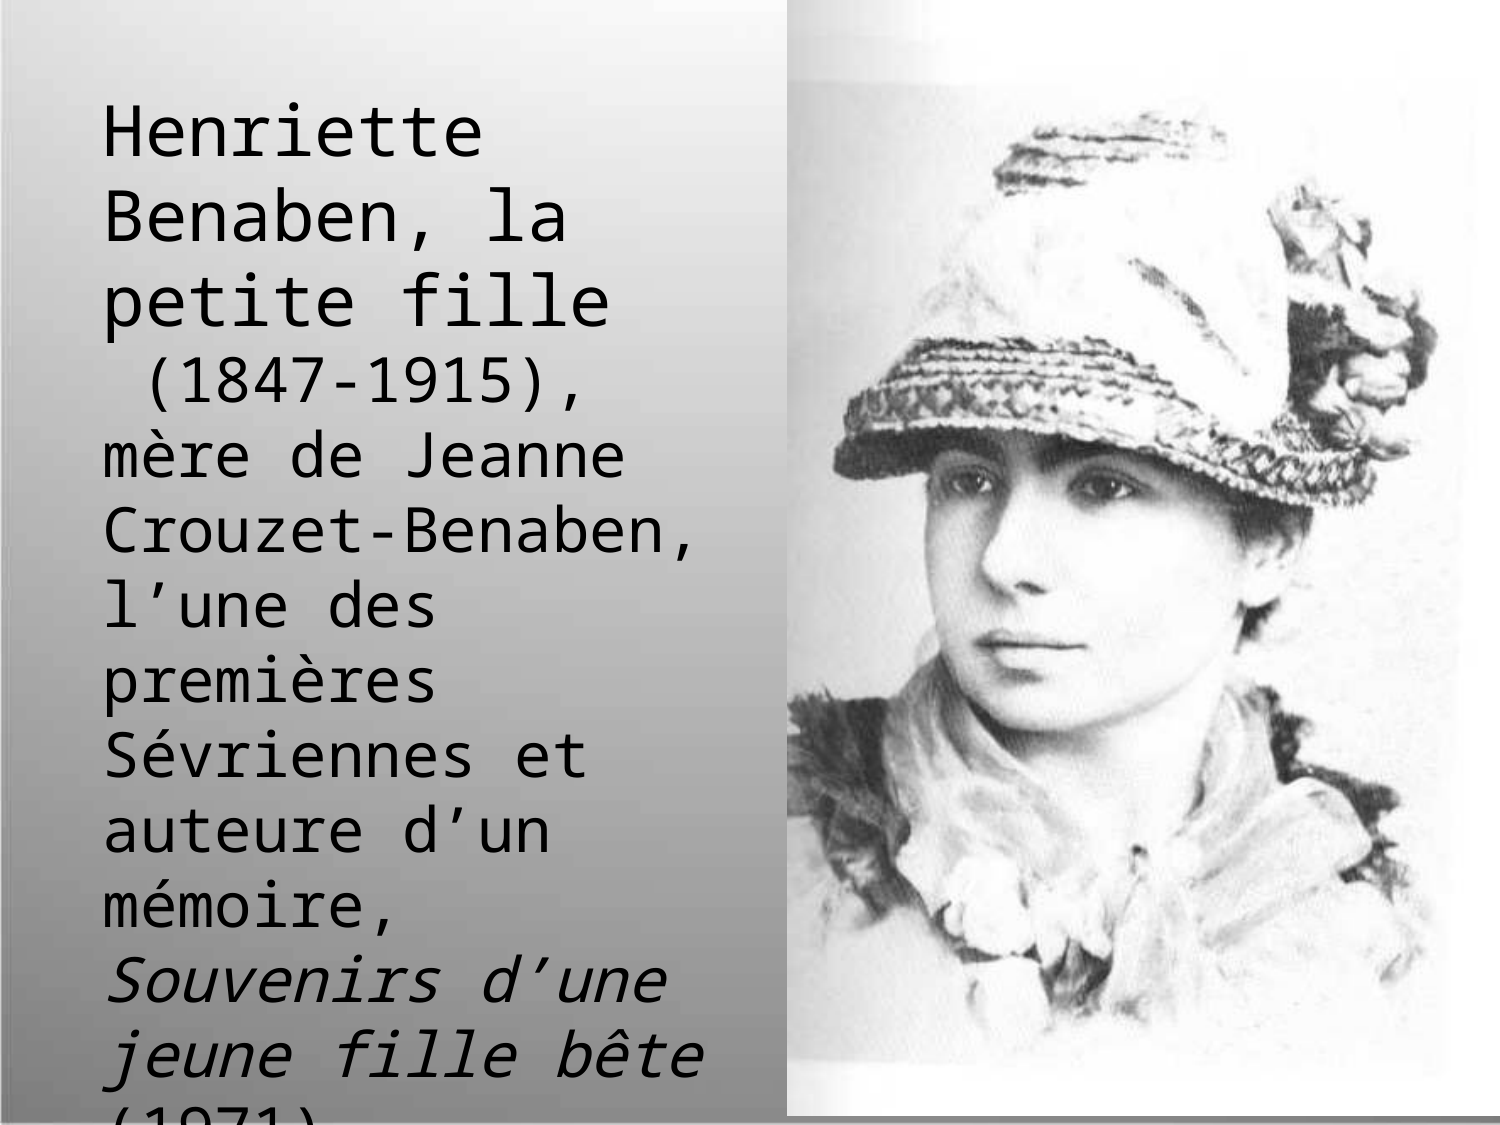

# Henriette Benaben, la petite fille (1847-1915), mère de Jeanne Crouzet-Benaben, l’une des premières Sévriennes et auteure d’un mémoire, Souvenirs d’une jeune fille bête (1971)